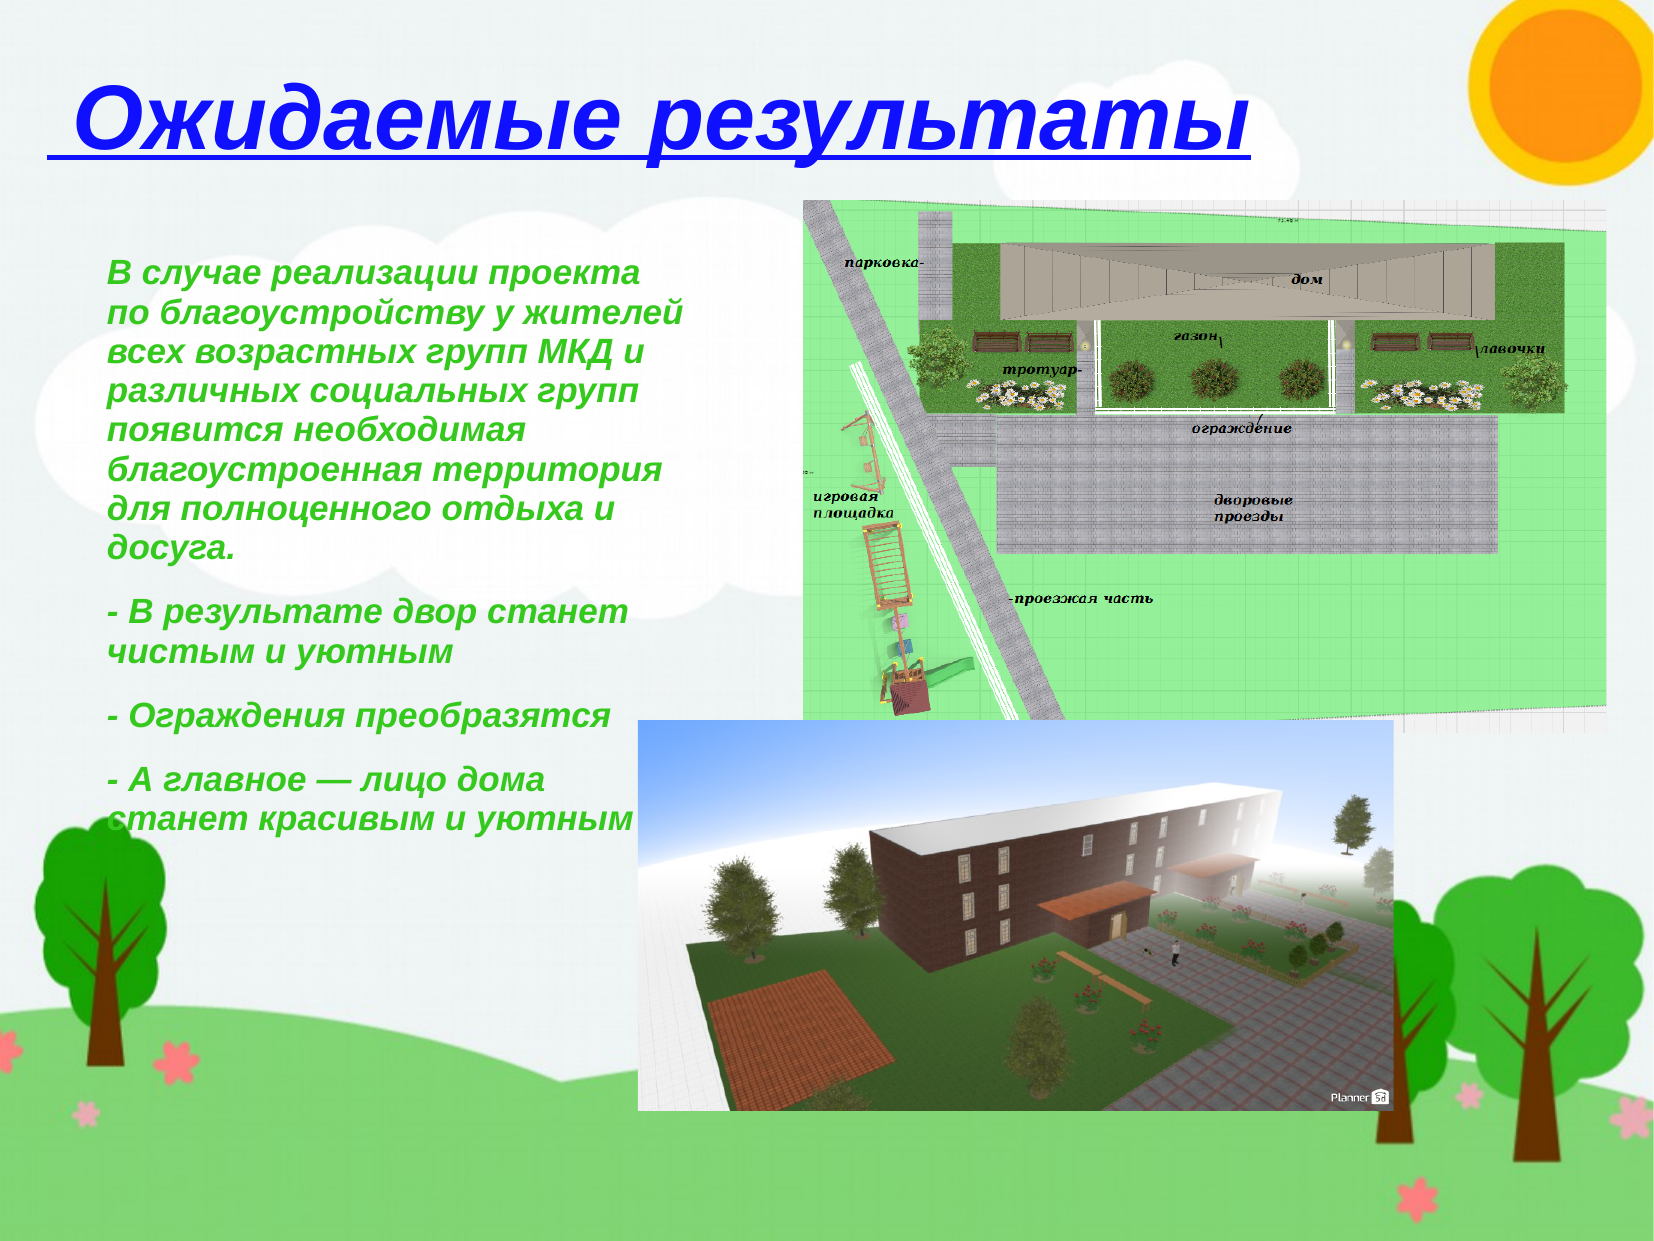

# Ожидаемые результаты
В случае реализации проекта по благоустройству у жителей всех возрастных групп МКД и различных социальных групп появится необходимая благоустроенная территория для полноценного отдыха и досуга.
- В результате двор станет чистым и уютным
- Ограждения преобразятся
- А главное — лицо дома станет красивым и уютным